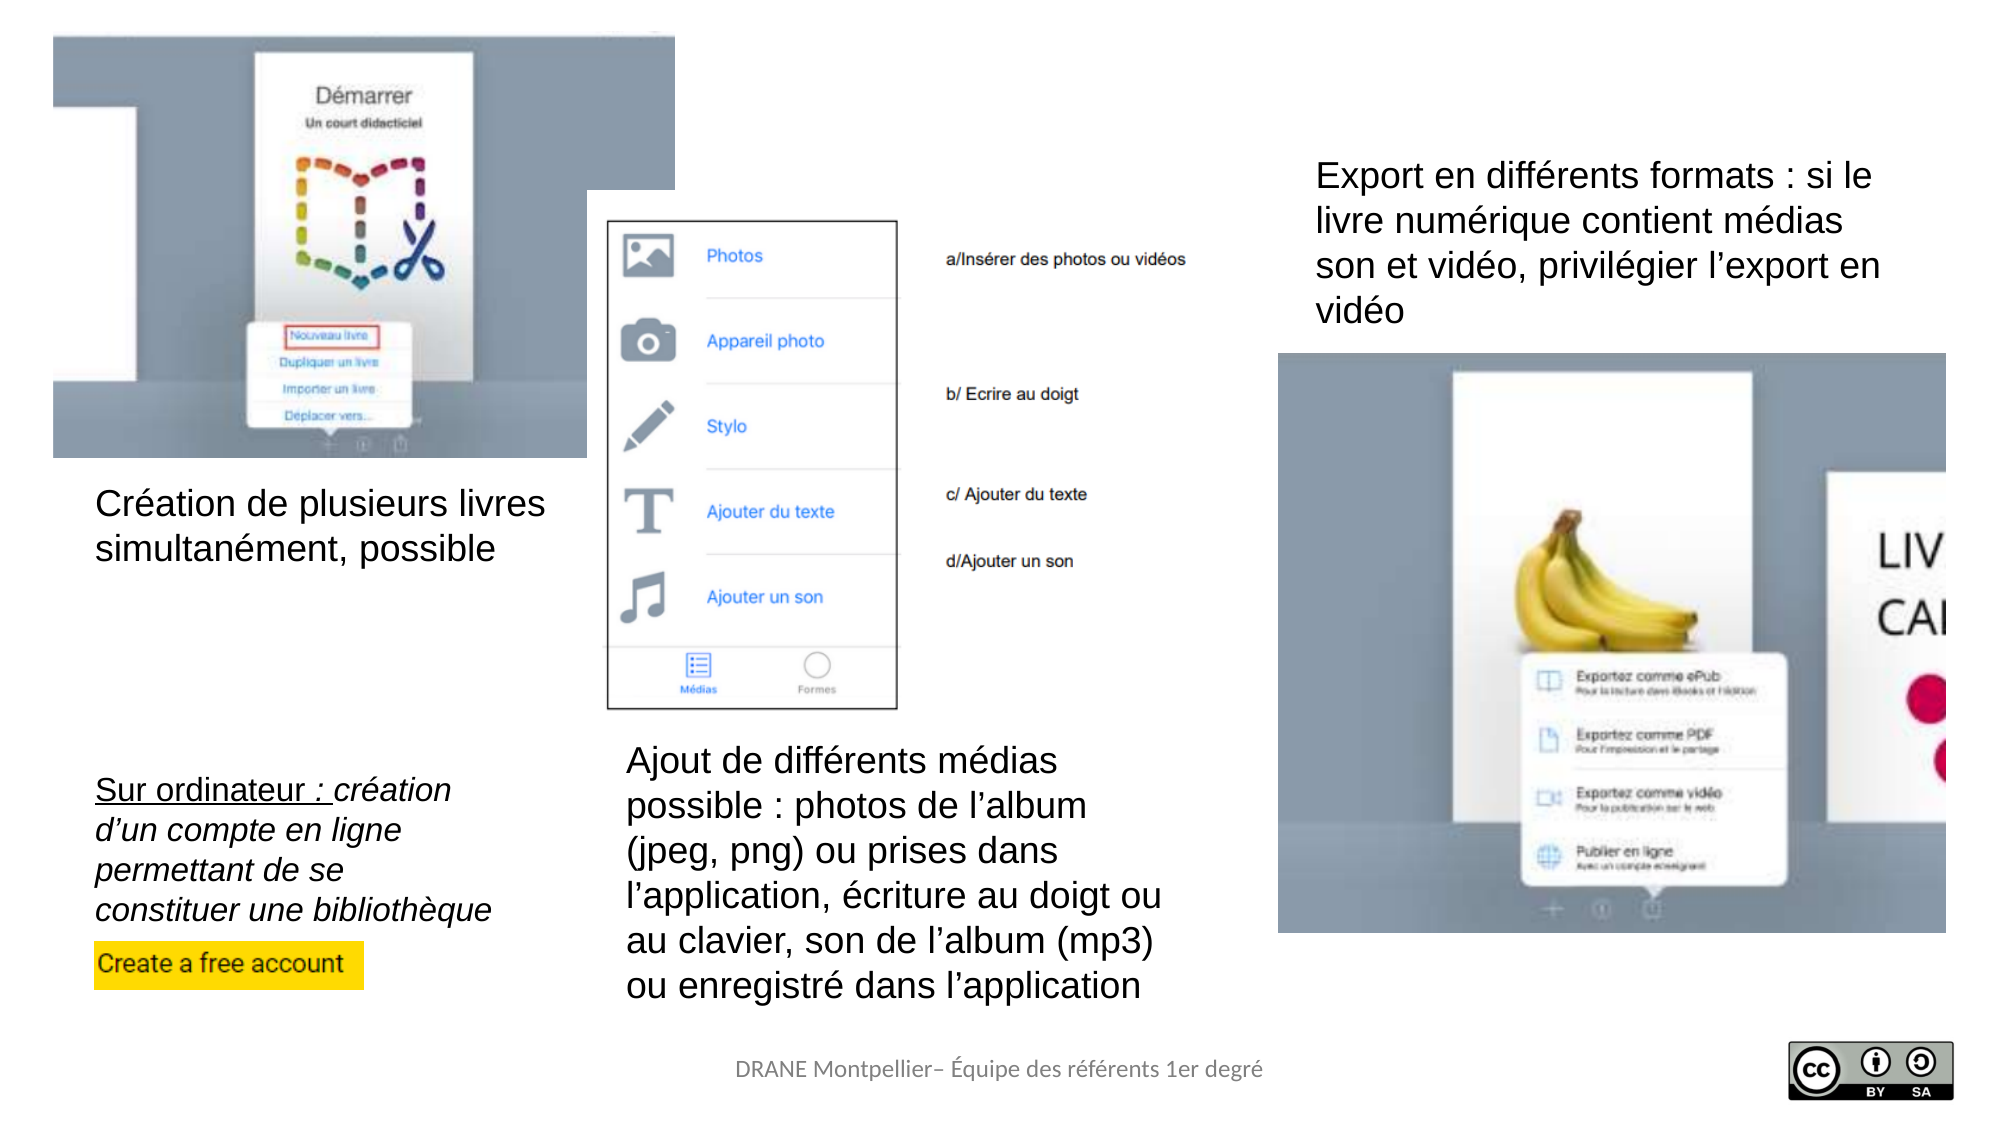

Export en différents formats : si le livre numérique contient médias son et vidéo, privilégier l’export en vidéo
Création de plusieurs livres simultanément, possible
Ajout de différents médias possible : photos de l’album (jpeg, png) ou prises dans l’application, écriture au doigt ou au clavier, son de l’album (mp3) ou enregistré dans l’application
Sur ordinateur : création d’un compte en ligne permettant de se constituer une bibliothèque
DRANE Montpellier– Équipe des référents 1er degré